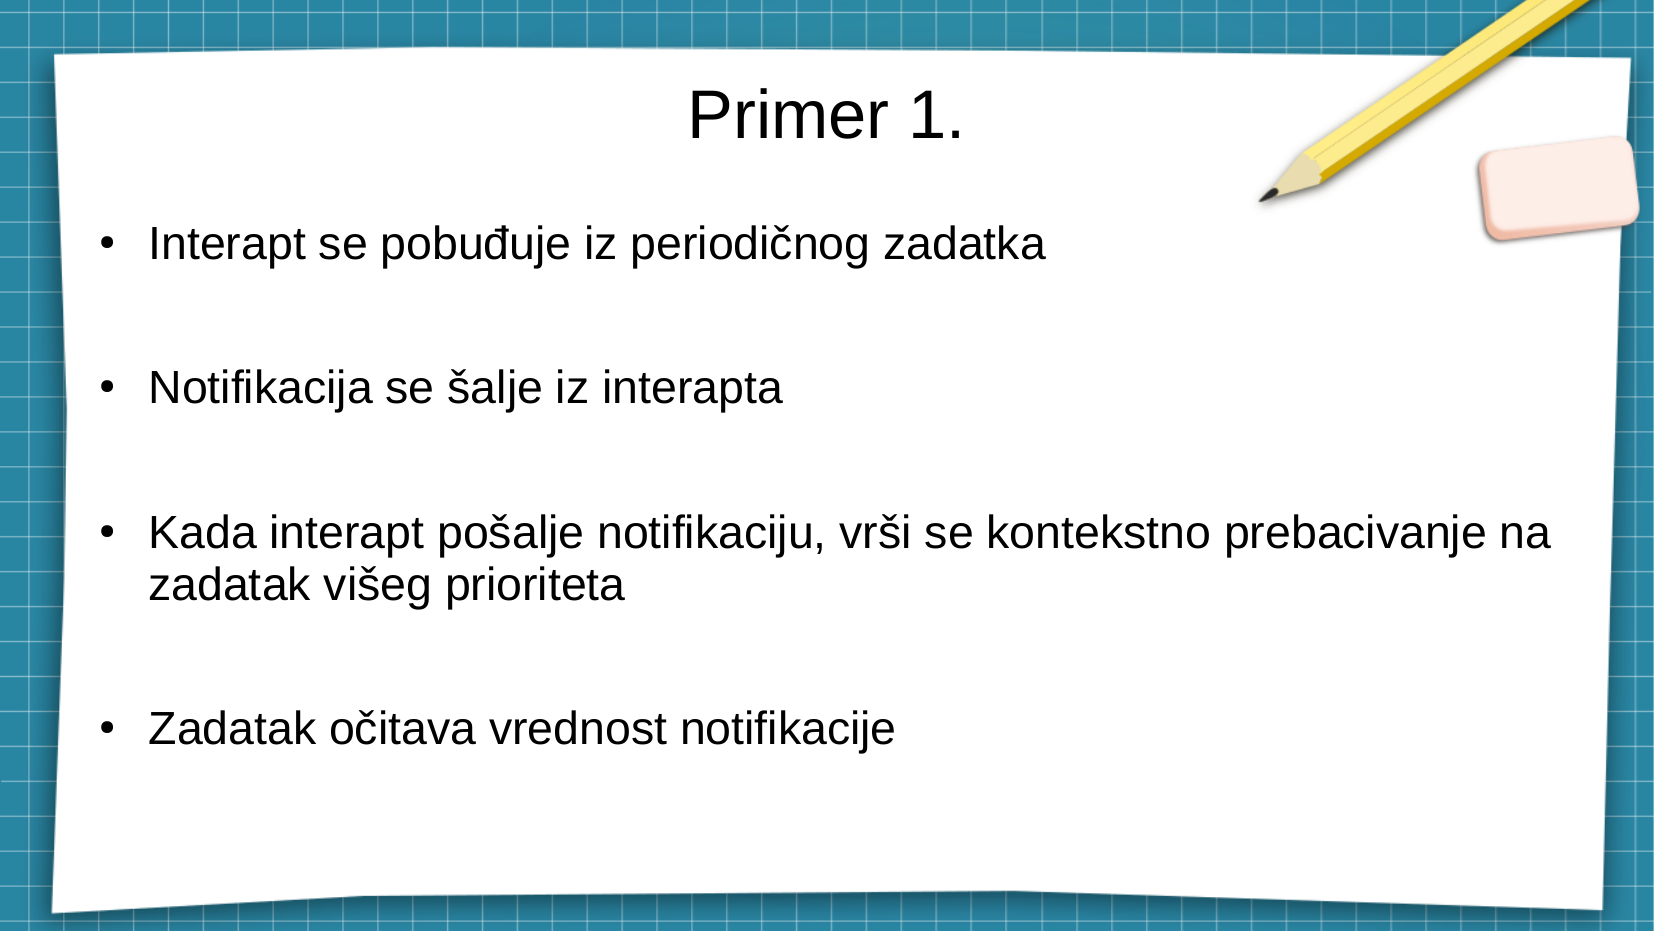

# Primer 1.
Interapt se pobuđuje iz periodičnog zadatka
Notifikacija se šalje iz interapta
Kada interapt pošalje notifikaciju, vrši se kontekstno prebacivanje na zadatak višeg prioriteta
Zadatak očitava vrednost notifikacije